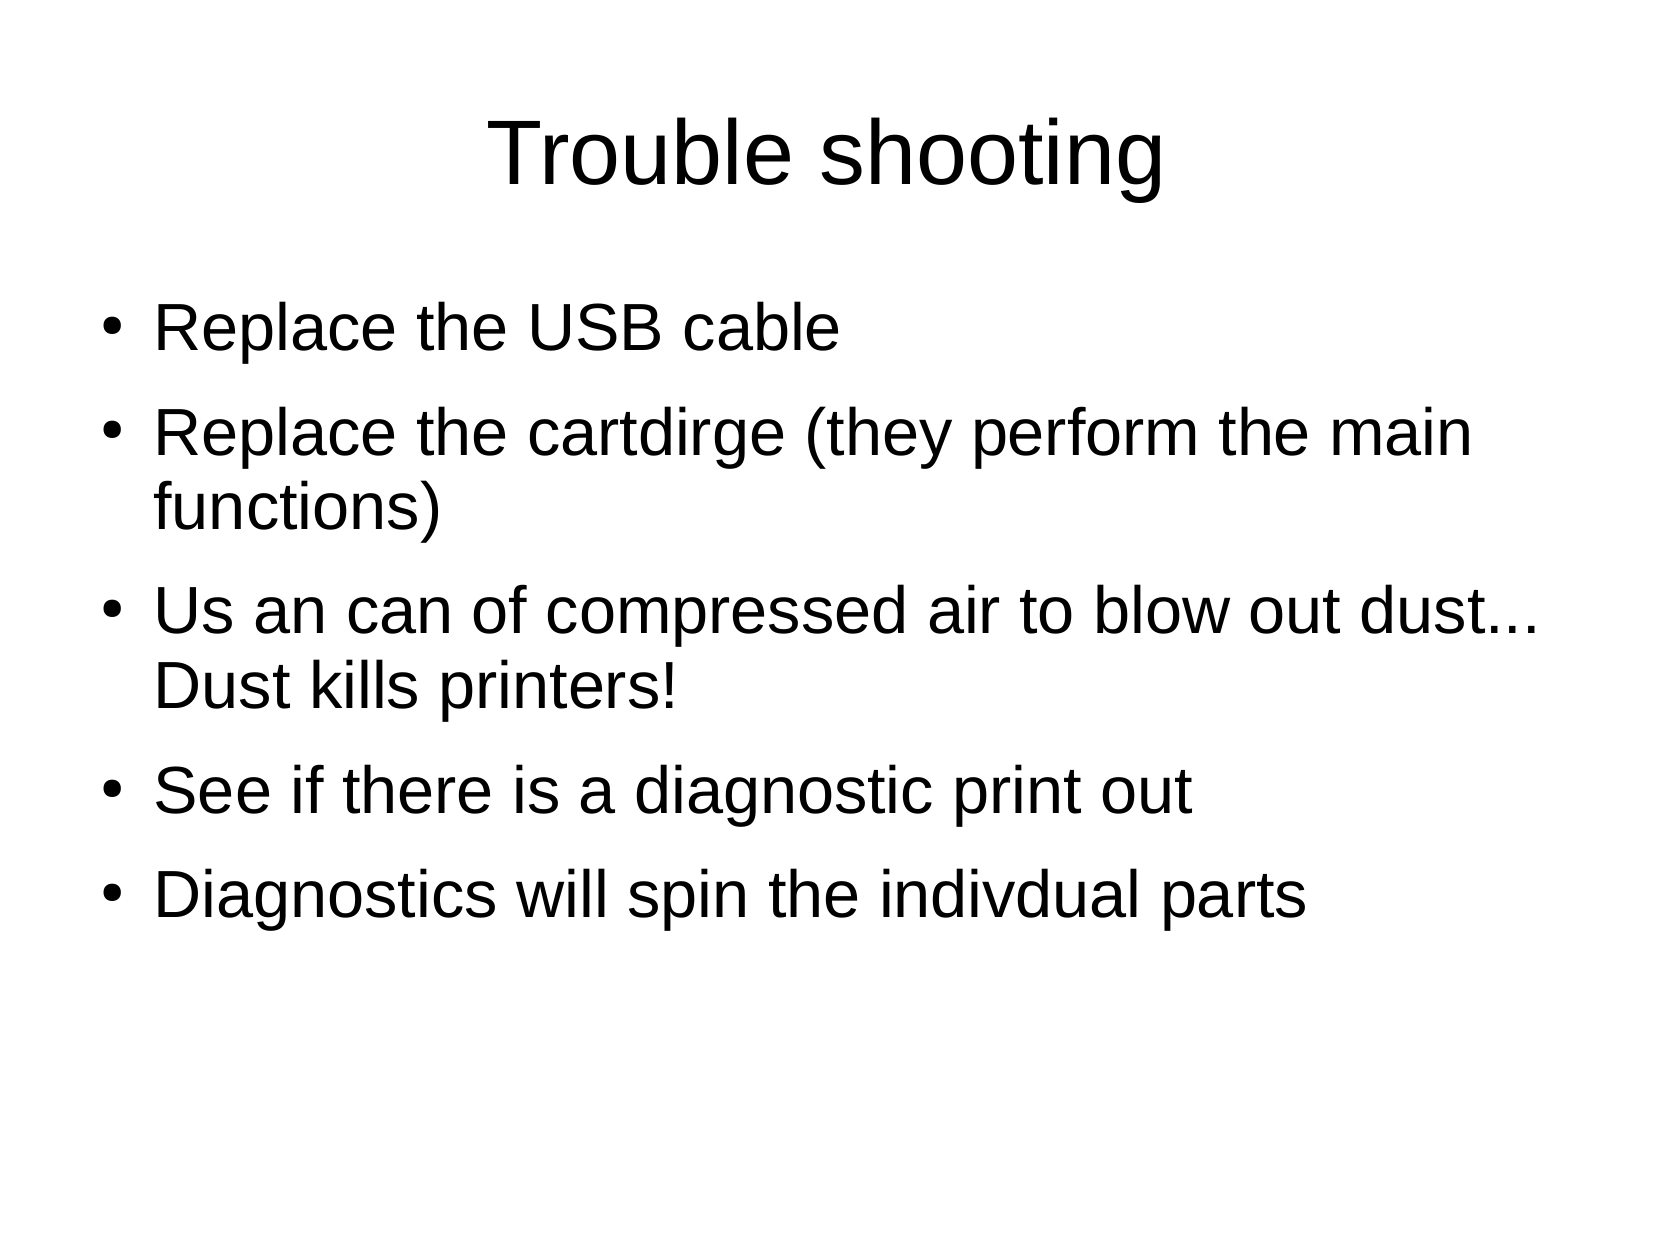

# Trouble shooting
Replace the USB cable
Replace the cartdirge (they perform the main functions)
Us an can of compressed air to blow out dust... Dust kills printers!
See if there is a diagnostic print out
Diagnostics will spin the indivdual parts